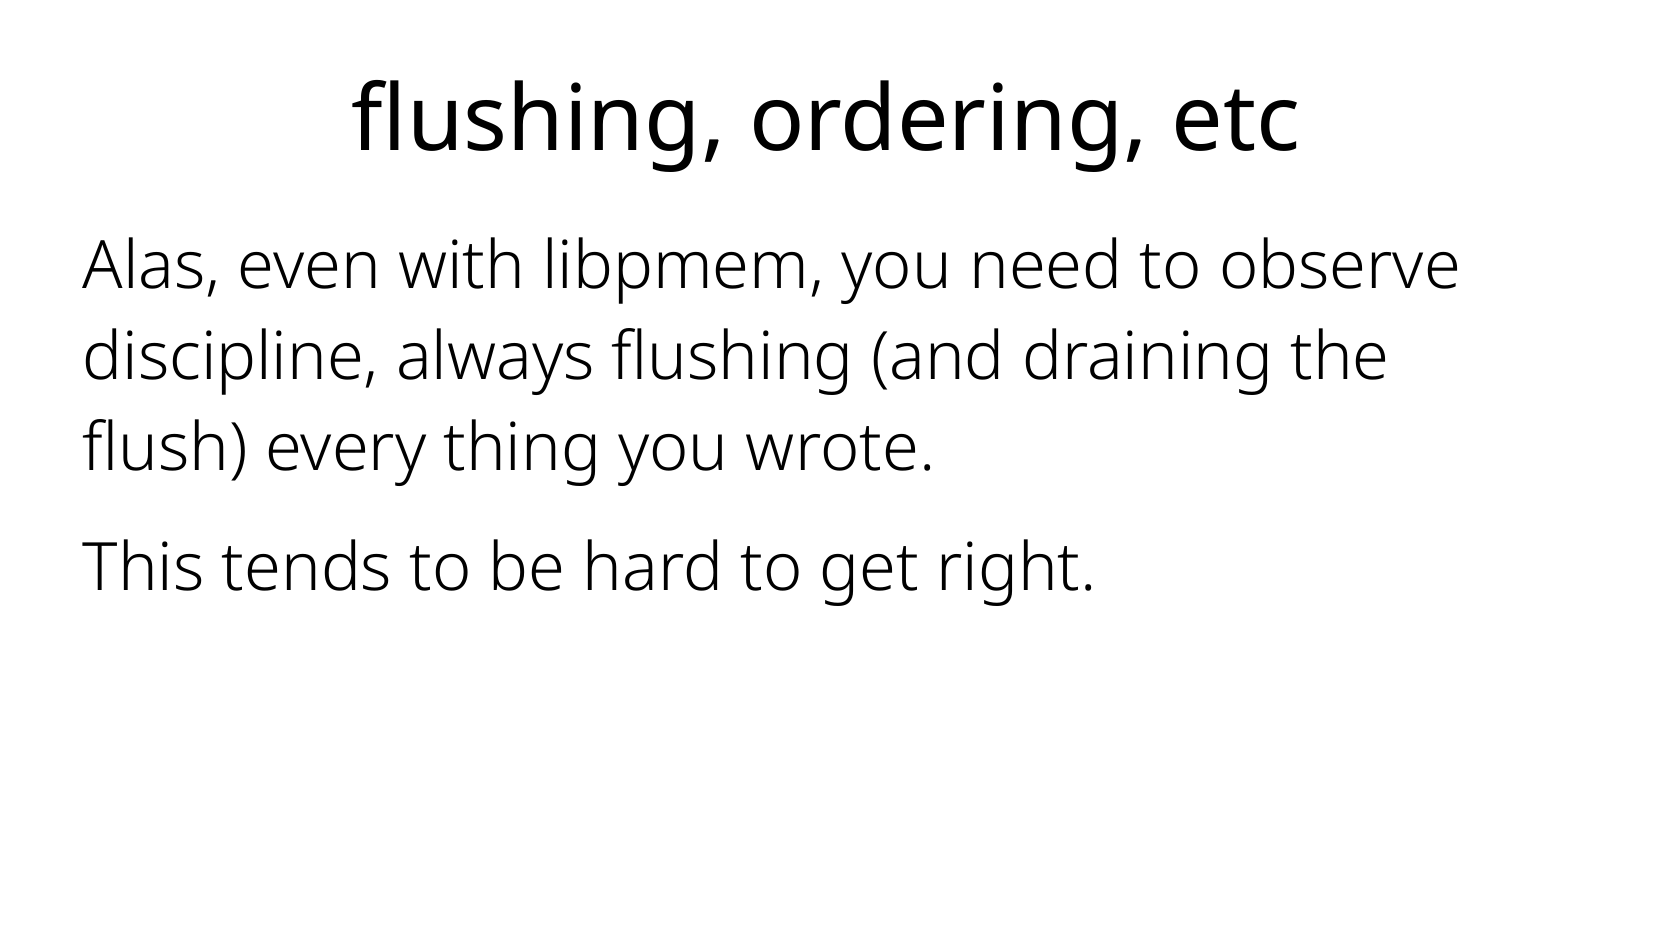

# flushing, ordering, etc
Alas, even with libpmem, you need to observe discipline, always flushing (and draining the flush) every thing you wrote.
This tends to be hard to get right.